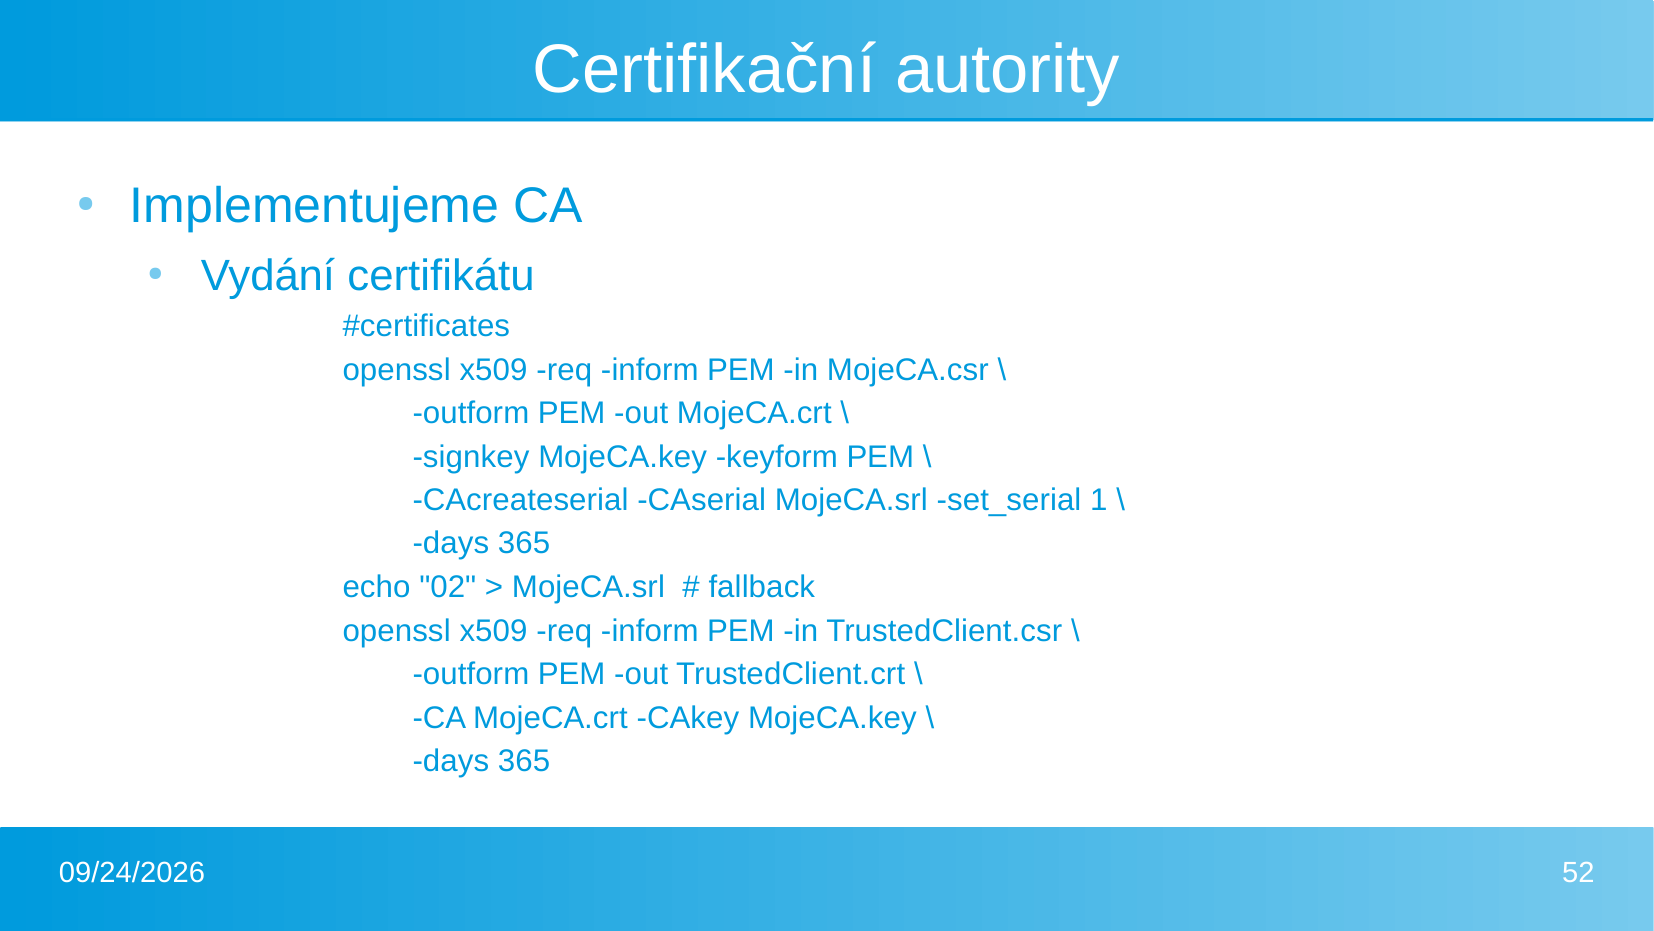

# Certifikační autority
Implementujeme CA
Vydání certifikátu
#certificates
openssl x509 -req -inform PEM -in MojeCA.csr \
 -outform PEM -out MojeCA.crt \
 -signkey MojeCA.key -keyform PEM \
 -CAcreateserial -CAserial MojeCA.srl -set_serial 1 \
 -days 365
echo "02" > MojeCA.srl # fallback
openssl x509 -req -inform PEM -in TrustedClient.csr \
 -outform PEM -out TrustedClient.crt \
 -CA MojeCA.crt -CAkey MojeCA.key \
 -days 365
52